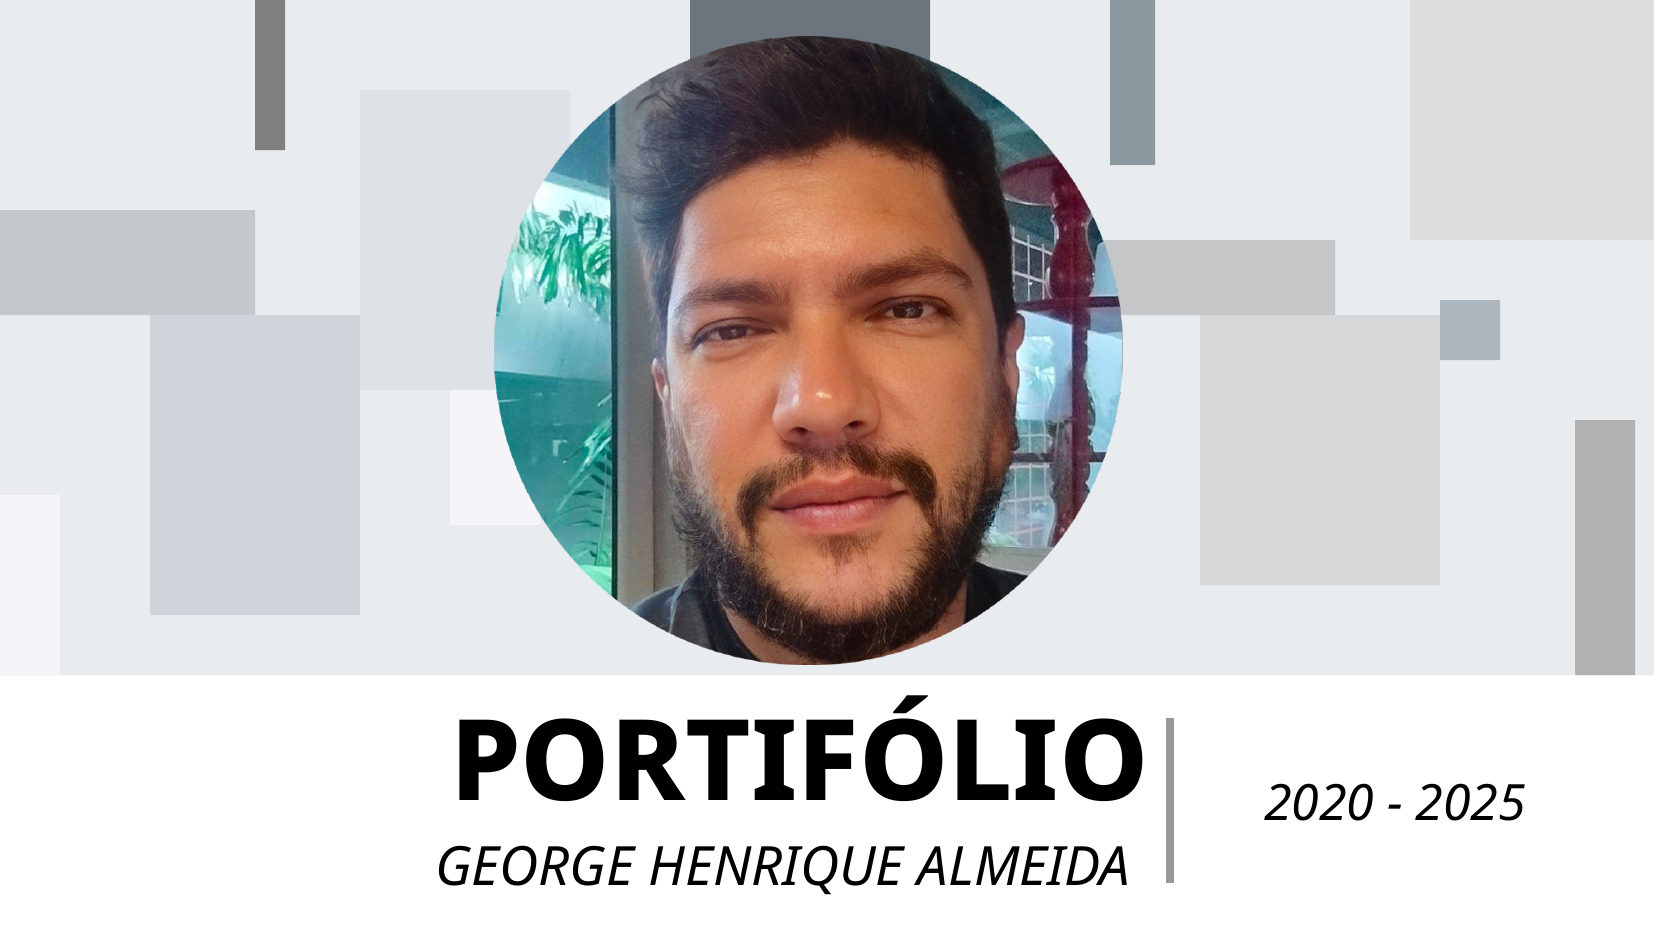

# PORTIFÓLIO
2020 - 2025
GEORGE HENRIQUE ALMEIDA